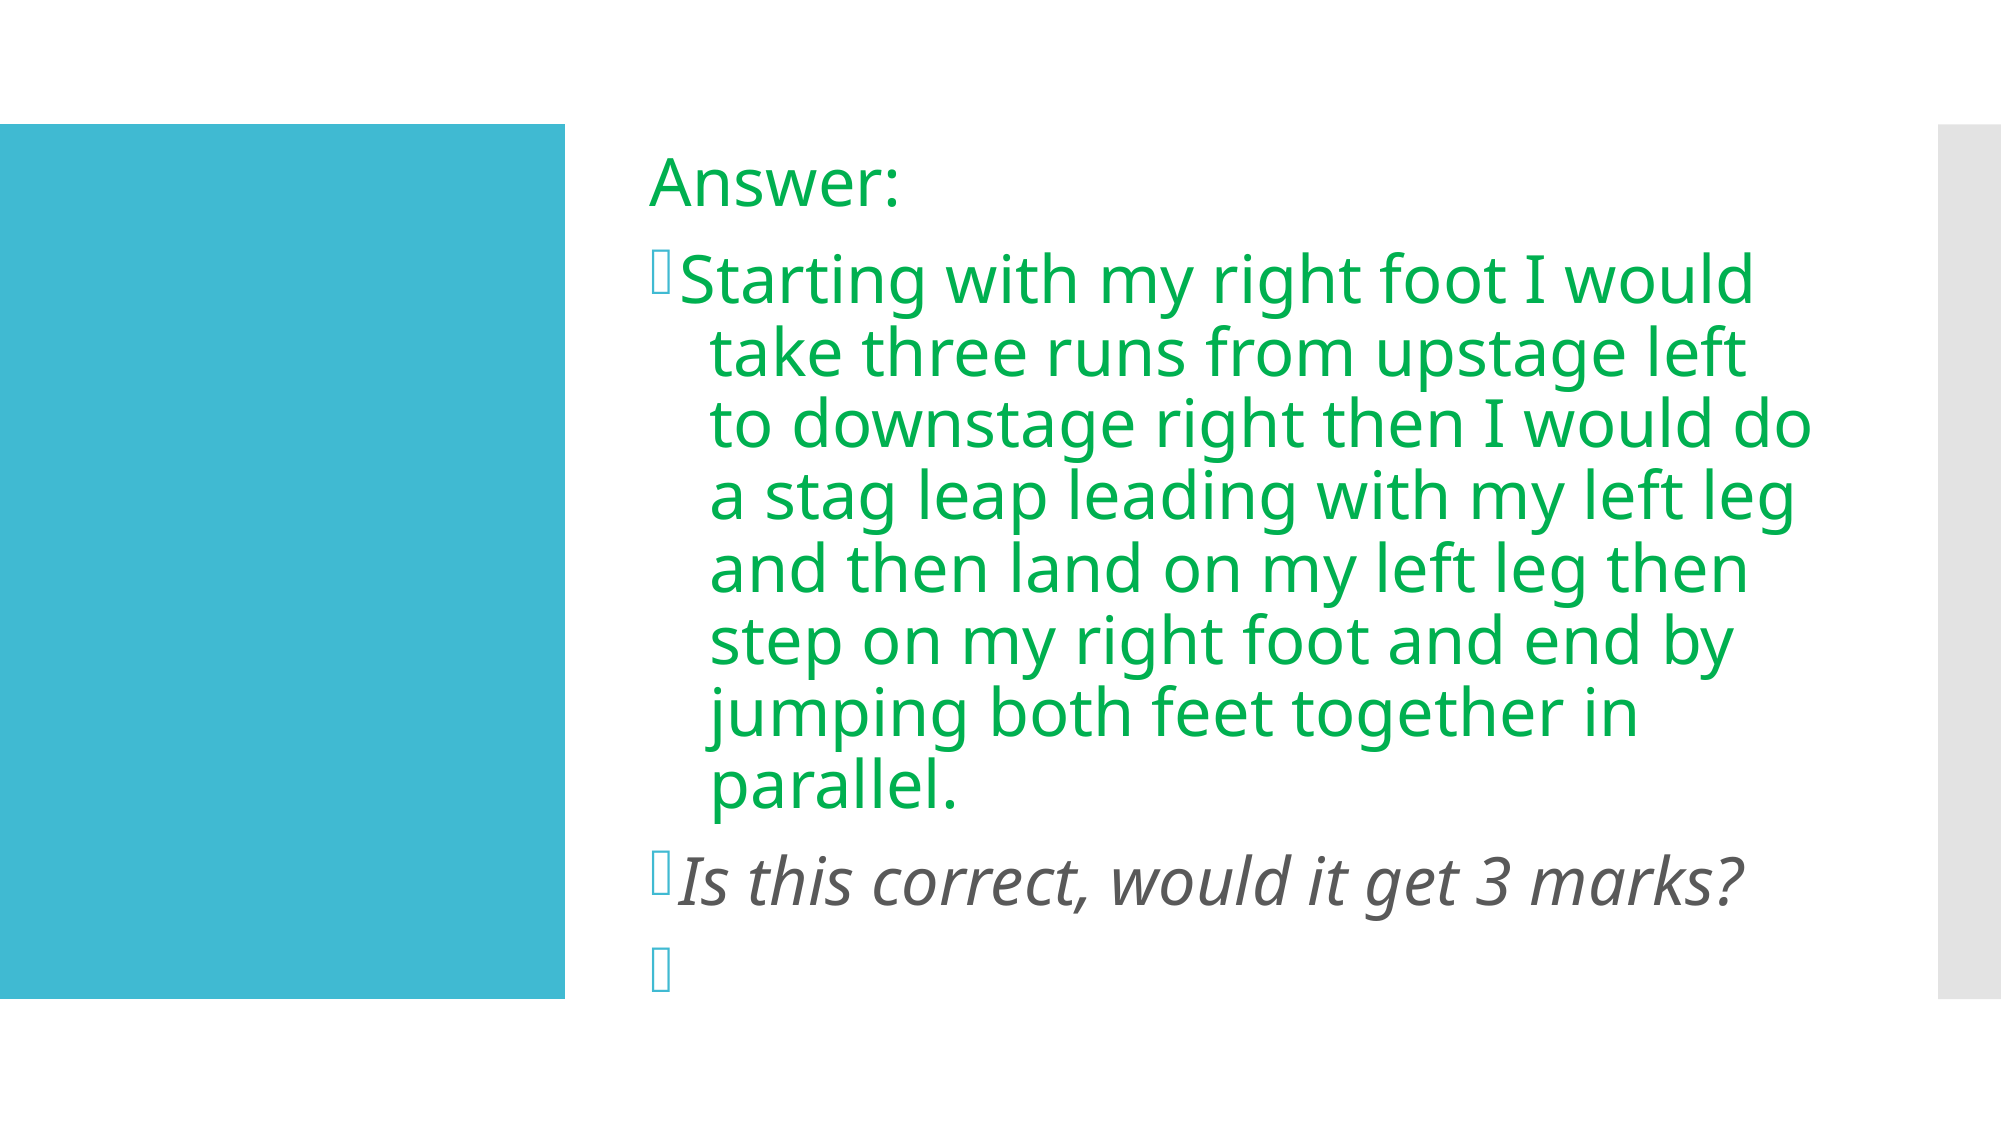

Answer:
Starting with my right foot I would take three runs from upstage left to downstage right then I would do a stag leap leading with my left leg and then land on my left leg then step on my right foot and end by jumping both feet together in parallel.
Is this correct, would it get 3 marks?
#